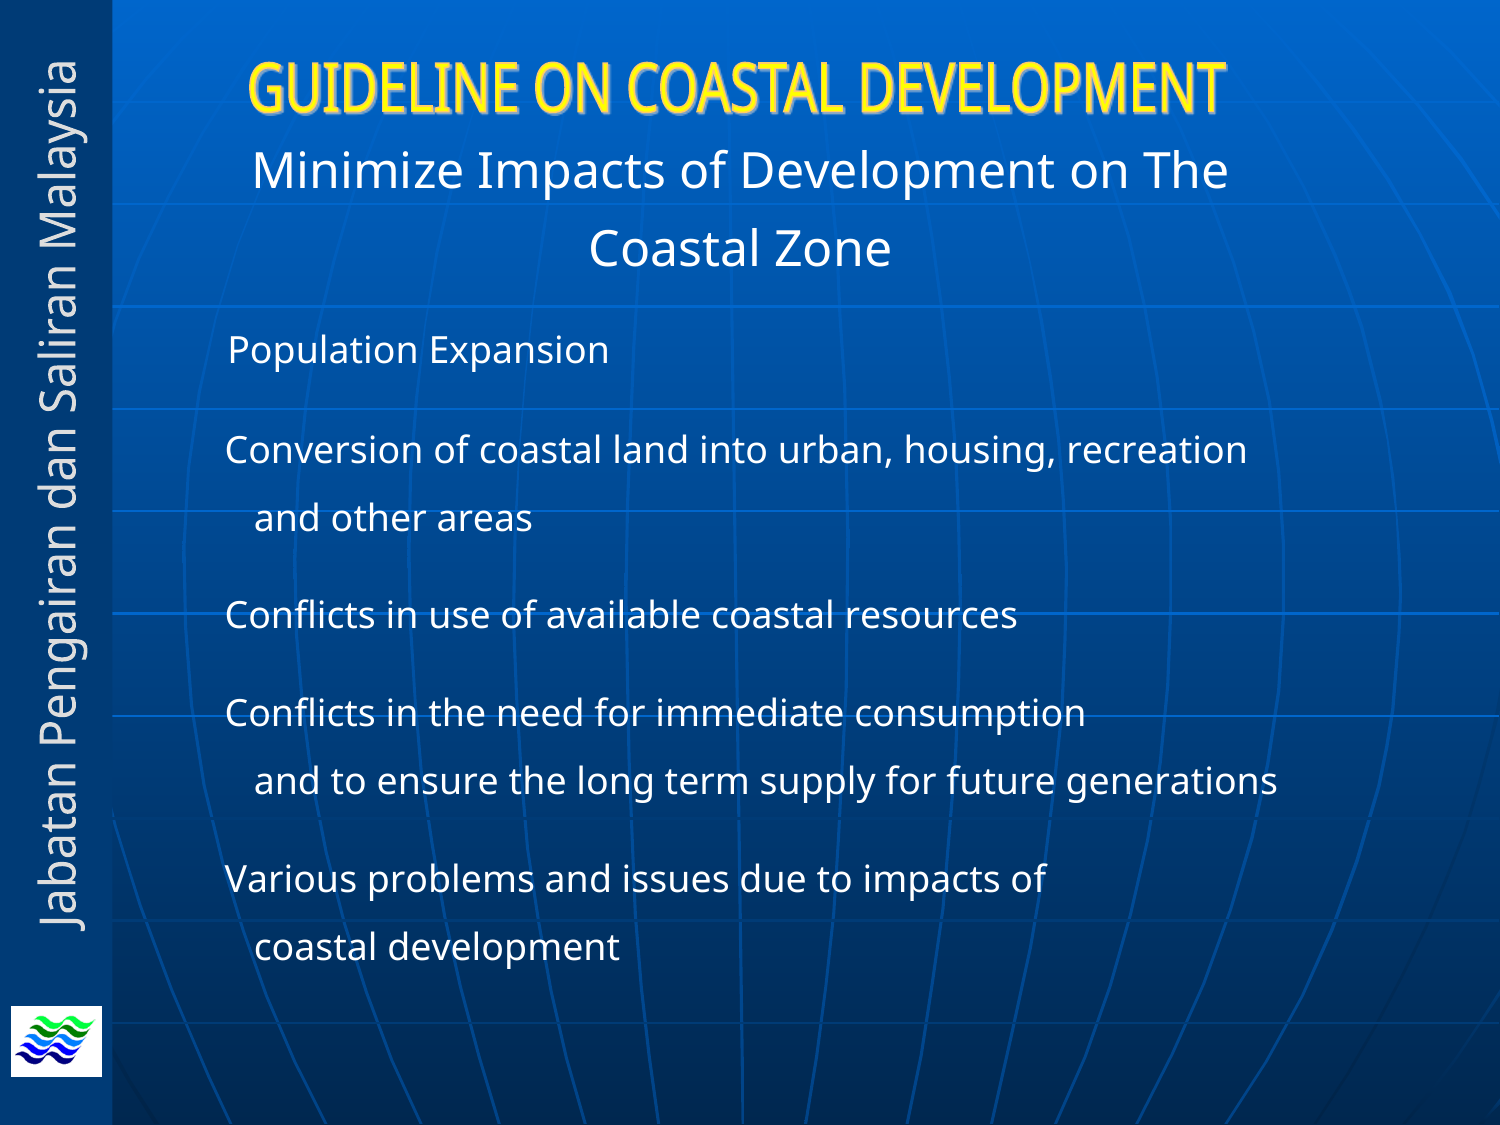

GUIDELINE ON COASTAL DEVELOPMENT
Minimize Impacts of Development on The Coastal Zone
 Population Expansion
 Conversion of coastal land into urban, housing, recreation
 and other areas
 Conflicts in use of available coastal resources
 Conflicts in the need for immediate consumption
 and to ensure the long term supply for future generations
 Various problems and issues due to impacts of
 coastal development
Jabatan Pengairan dan Saliran Malaysia